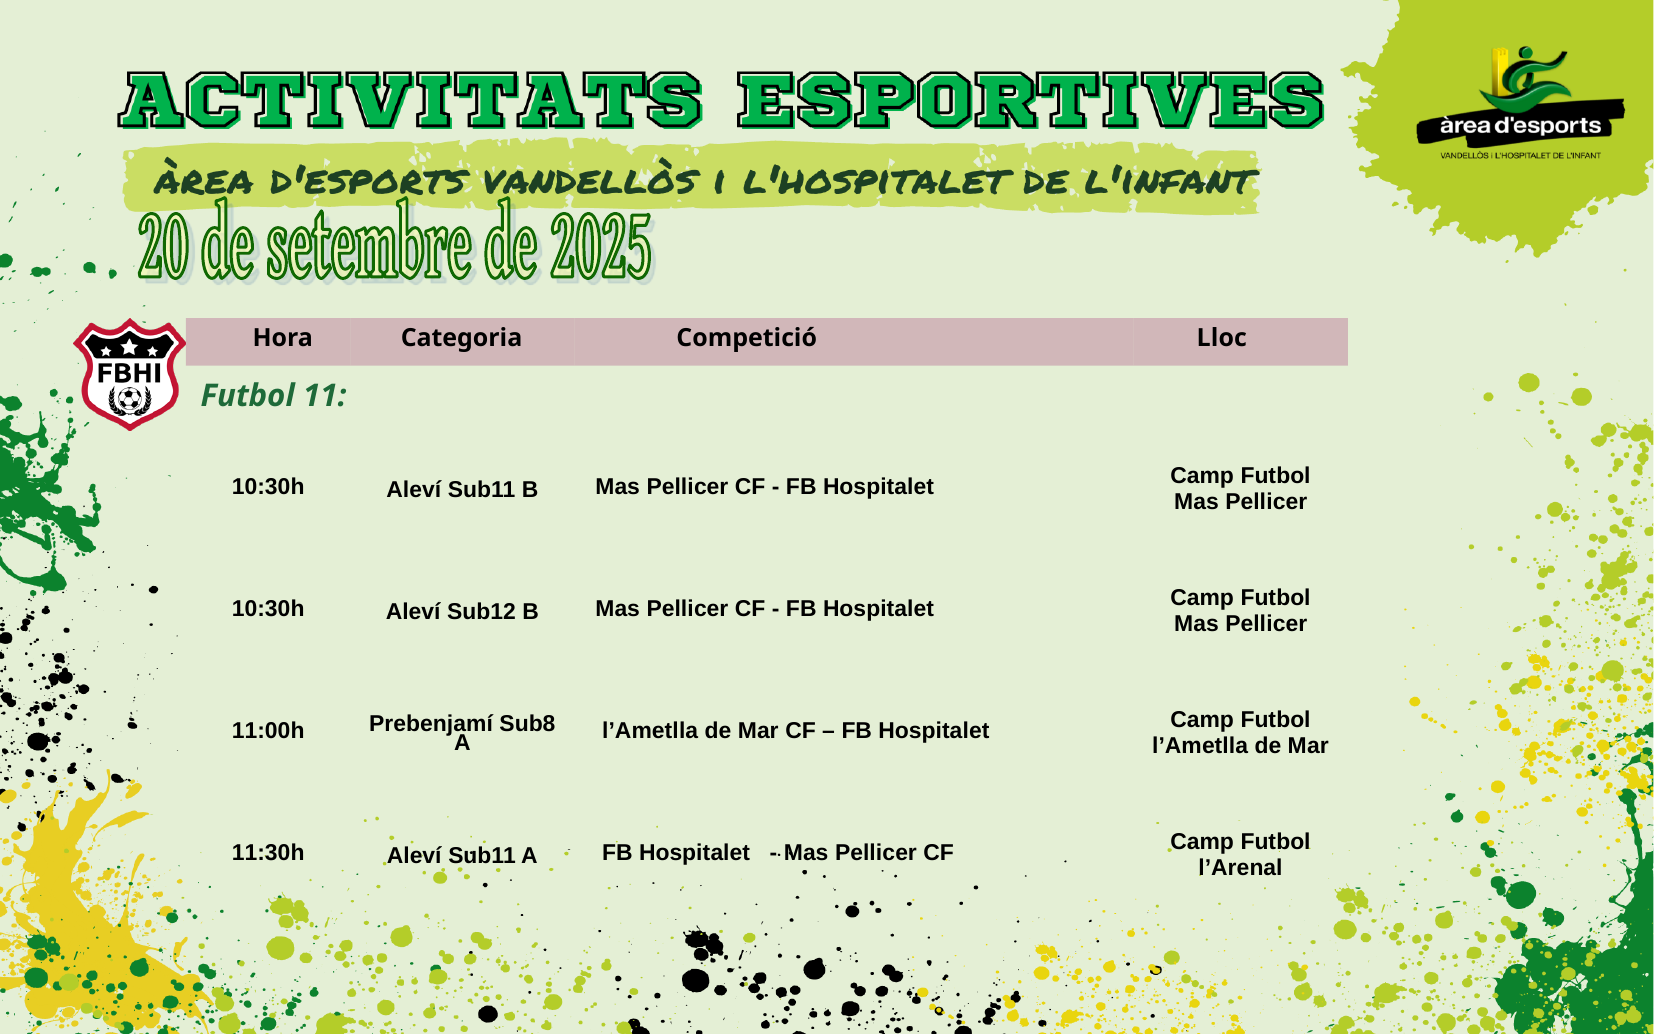

20 de setembre de 2025
| Hora | Categoria | Competició | Lloc |
| --- | --- | --- | --- |
| Futbol 11: | | | |
| 10:30h | Aleví Sub11 B | Mas Pellicer CF - FB Hospitalet | Camp Futbol Mas Pellicer |
| 10:30h | Aleví Sub12 B | Mas Pellicer CF - FB Hospitalet | Camp Futbol Mas Pellicer |
| 11:00h | Prebenjamí Sub8 A | l’Ametlla de Mar CF – FB Hospitalet | Camp Futbol l’Ametlla de Mar |
| 11:30h | Aleví Sub11 A | FB Hospitalet - Mas Pellicer CF | Camp Futbol l’Arenal |